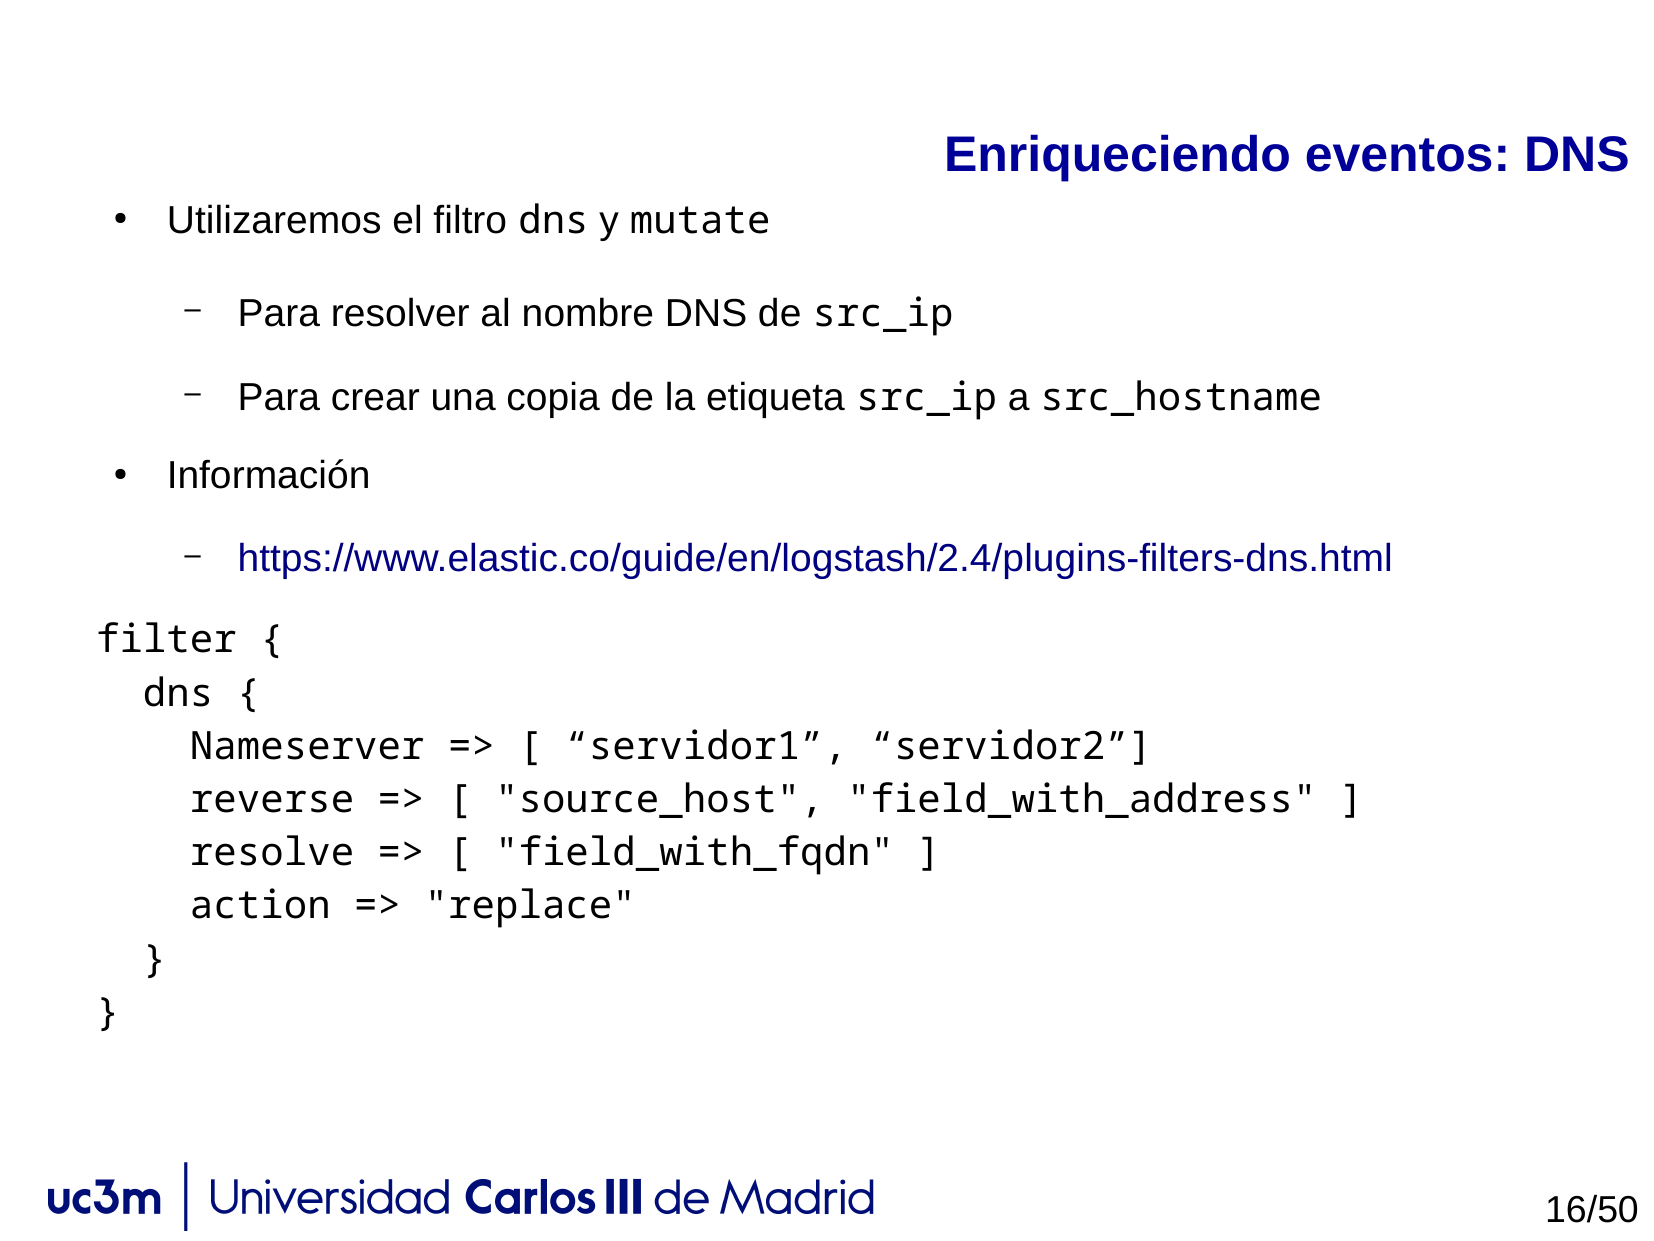

# Enriqueciendo eventos: DNS
Utilizaremos el filtro dns y mutate
Para resolver al nombre DNS de src_ip
Para crear una copia de la etiqueta src_ip a src_hostname
Información
https://www.elastic.co/guide/en/logstash/2.4/plugins-filters-dns.html
filter {
 dns {
 Nameserver => [ “servidor1”, “servidor2”]
 reverse => [ "source_host", "field_with_address" ]
 resolve => [ "field_with_fqdn" ]
 action => "replace"
 }
}